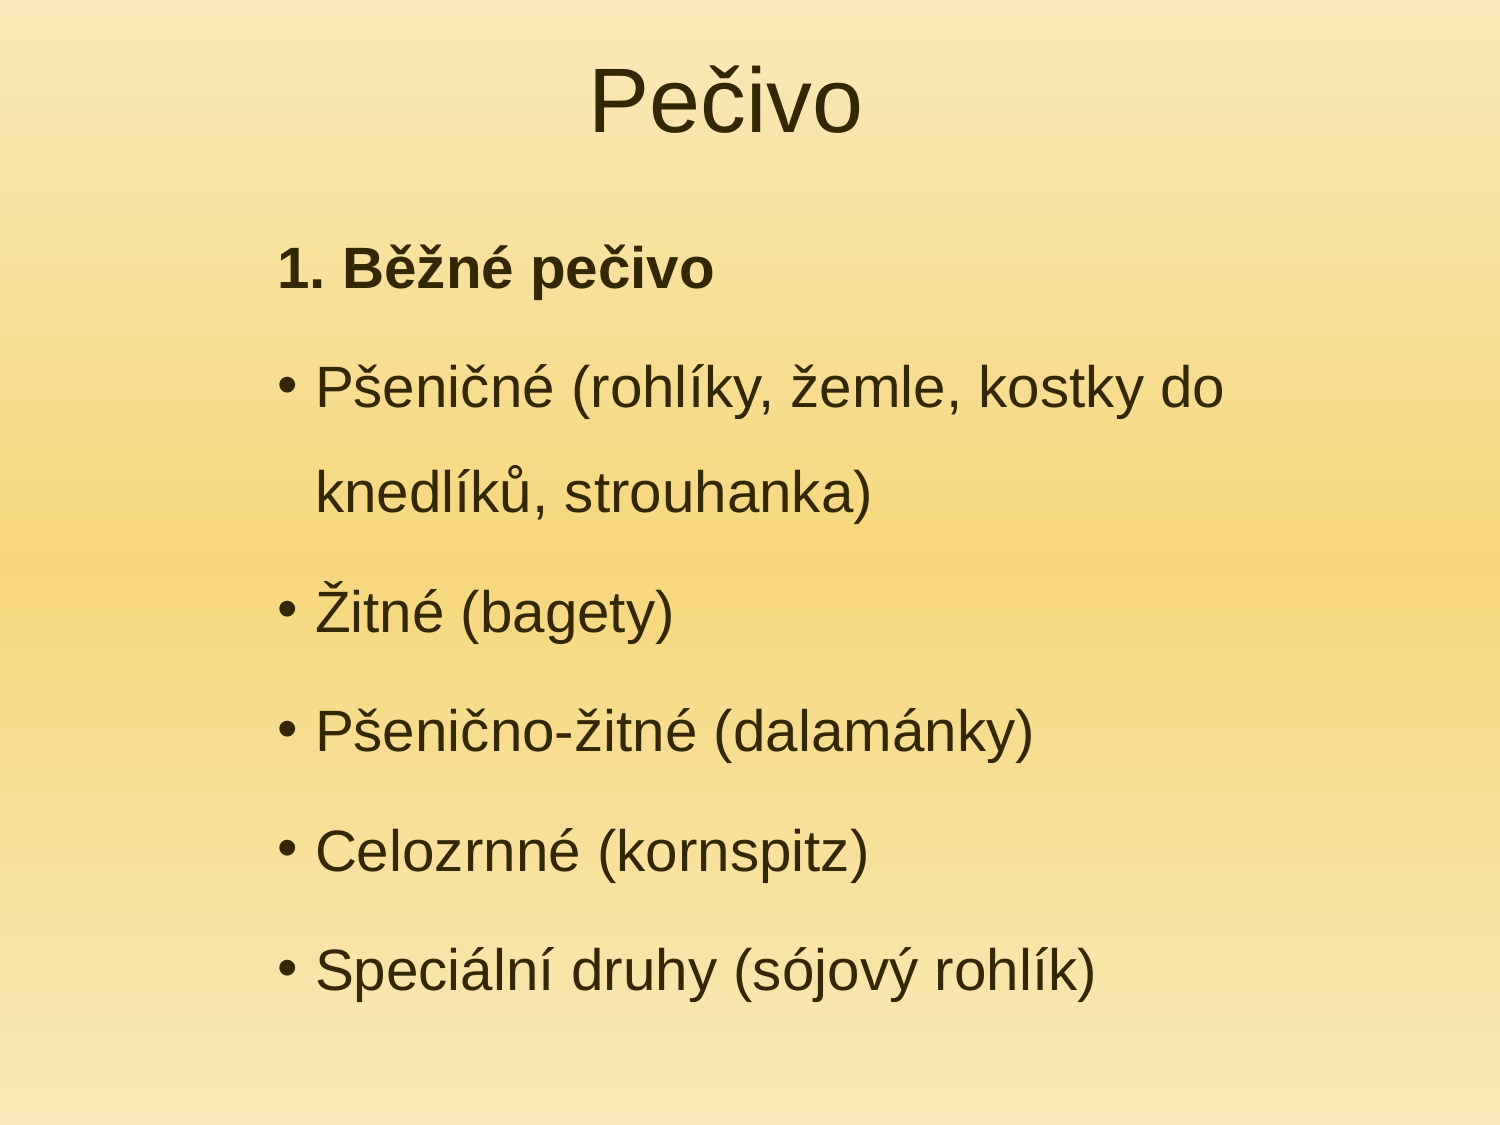

# Pečivo
		1. Běžné pečivo
Pšeničné (rohlíky, žemle, kostky do knedlíků, strouhanka)
Žitné (bagety)
Pšenično-žitné (dalamánky)
Celozrnné (kornspitz)
Speciální druhy (sójový rohlík)